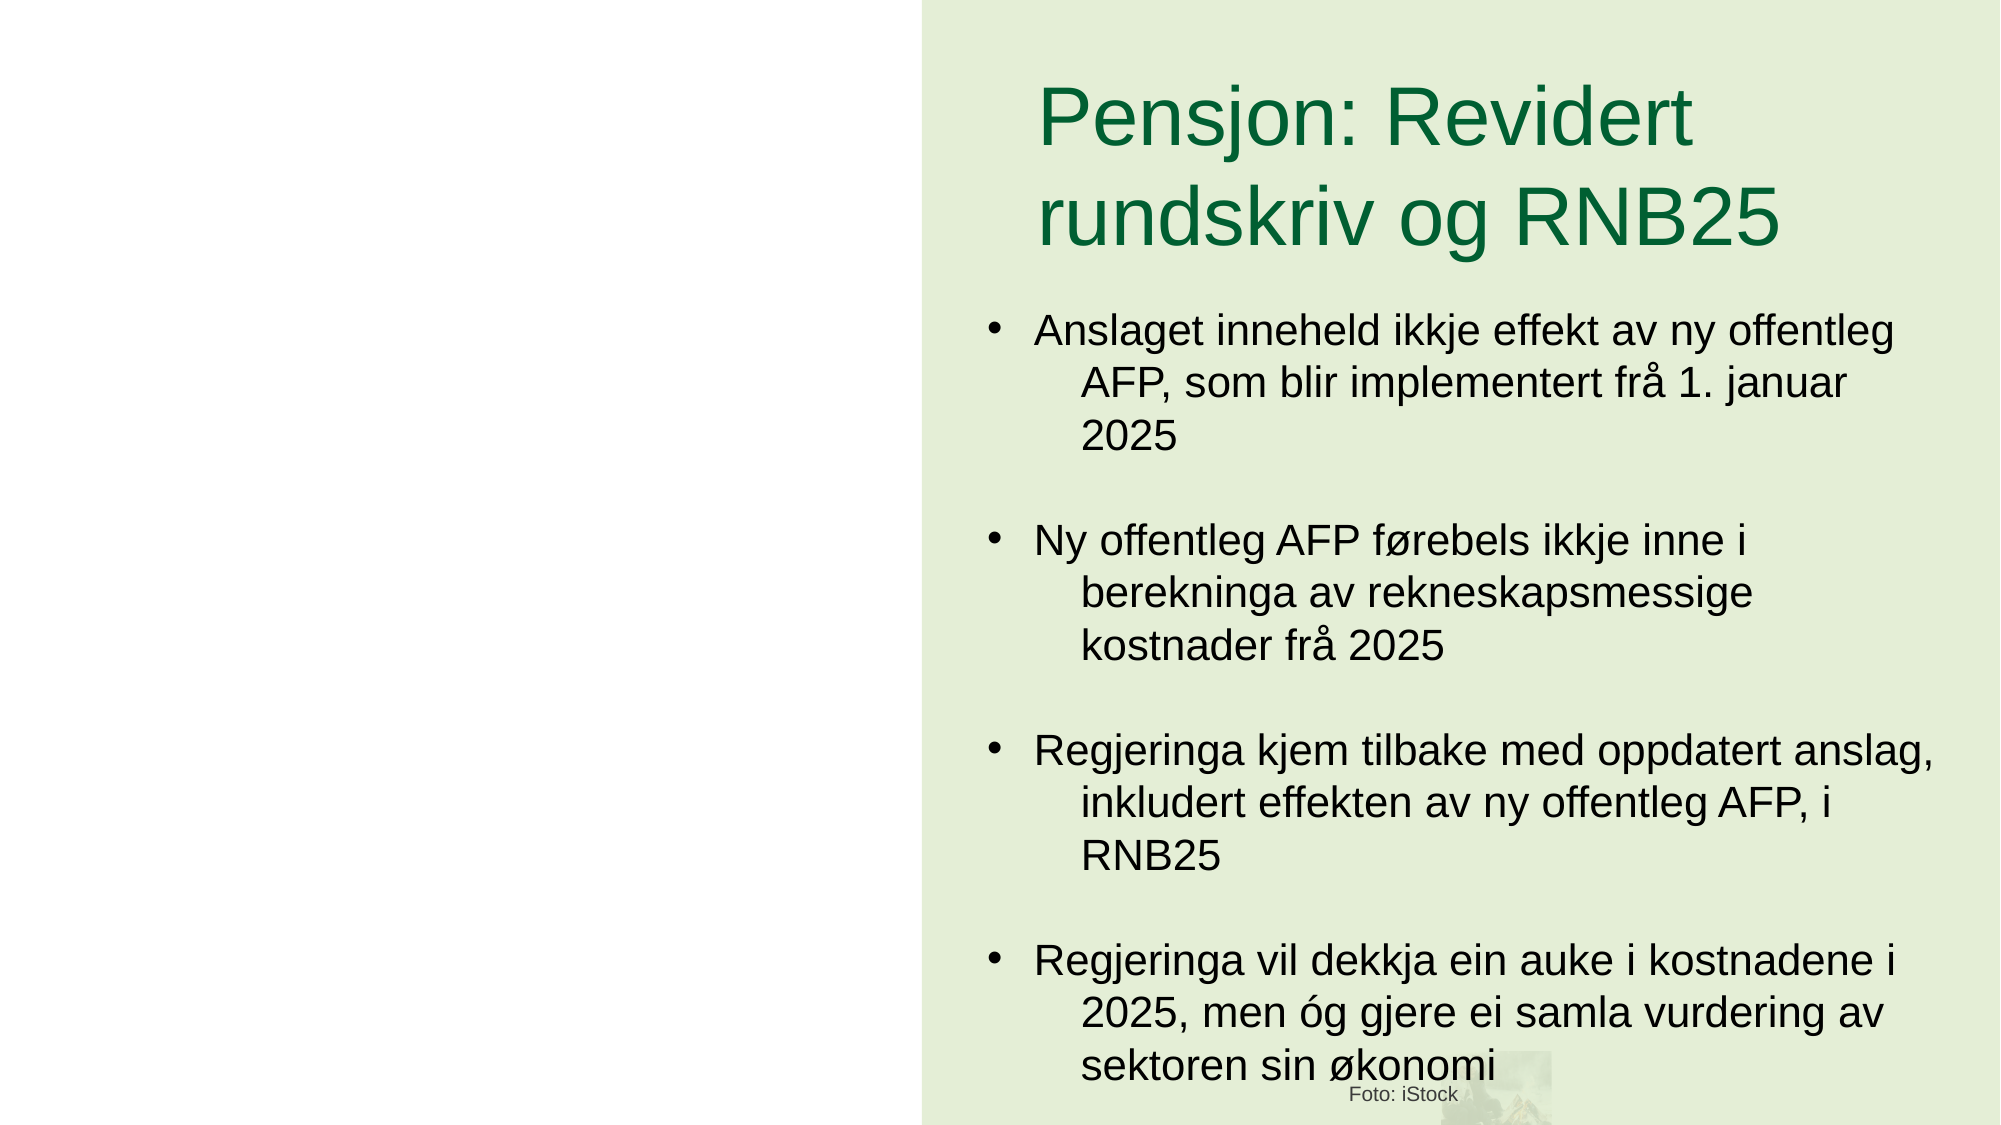

Pensjon: Revidert rundskriv og RNB25
Anslaget inneheld ikkje effekt av ny offentleg AFP, som blir implementert frå 1. januar 2025
Ny offentleg AFP førebels ikkje inne i berekninga av rekneskapsmessige kostnader frå 2025
Regjeringa kjem tilbake med oppdatert anslag, inkludert effekten av ny offentleg AFP, i RNB25
Regjeringa vil dekkja ein auke i kostnadene i 2025, men óg gjere ei samla vurdering av sektoren sin økonomi
#
Foto: iStock